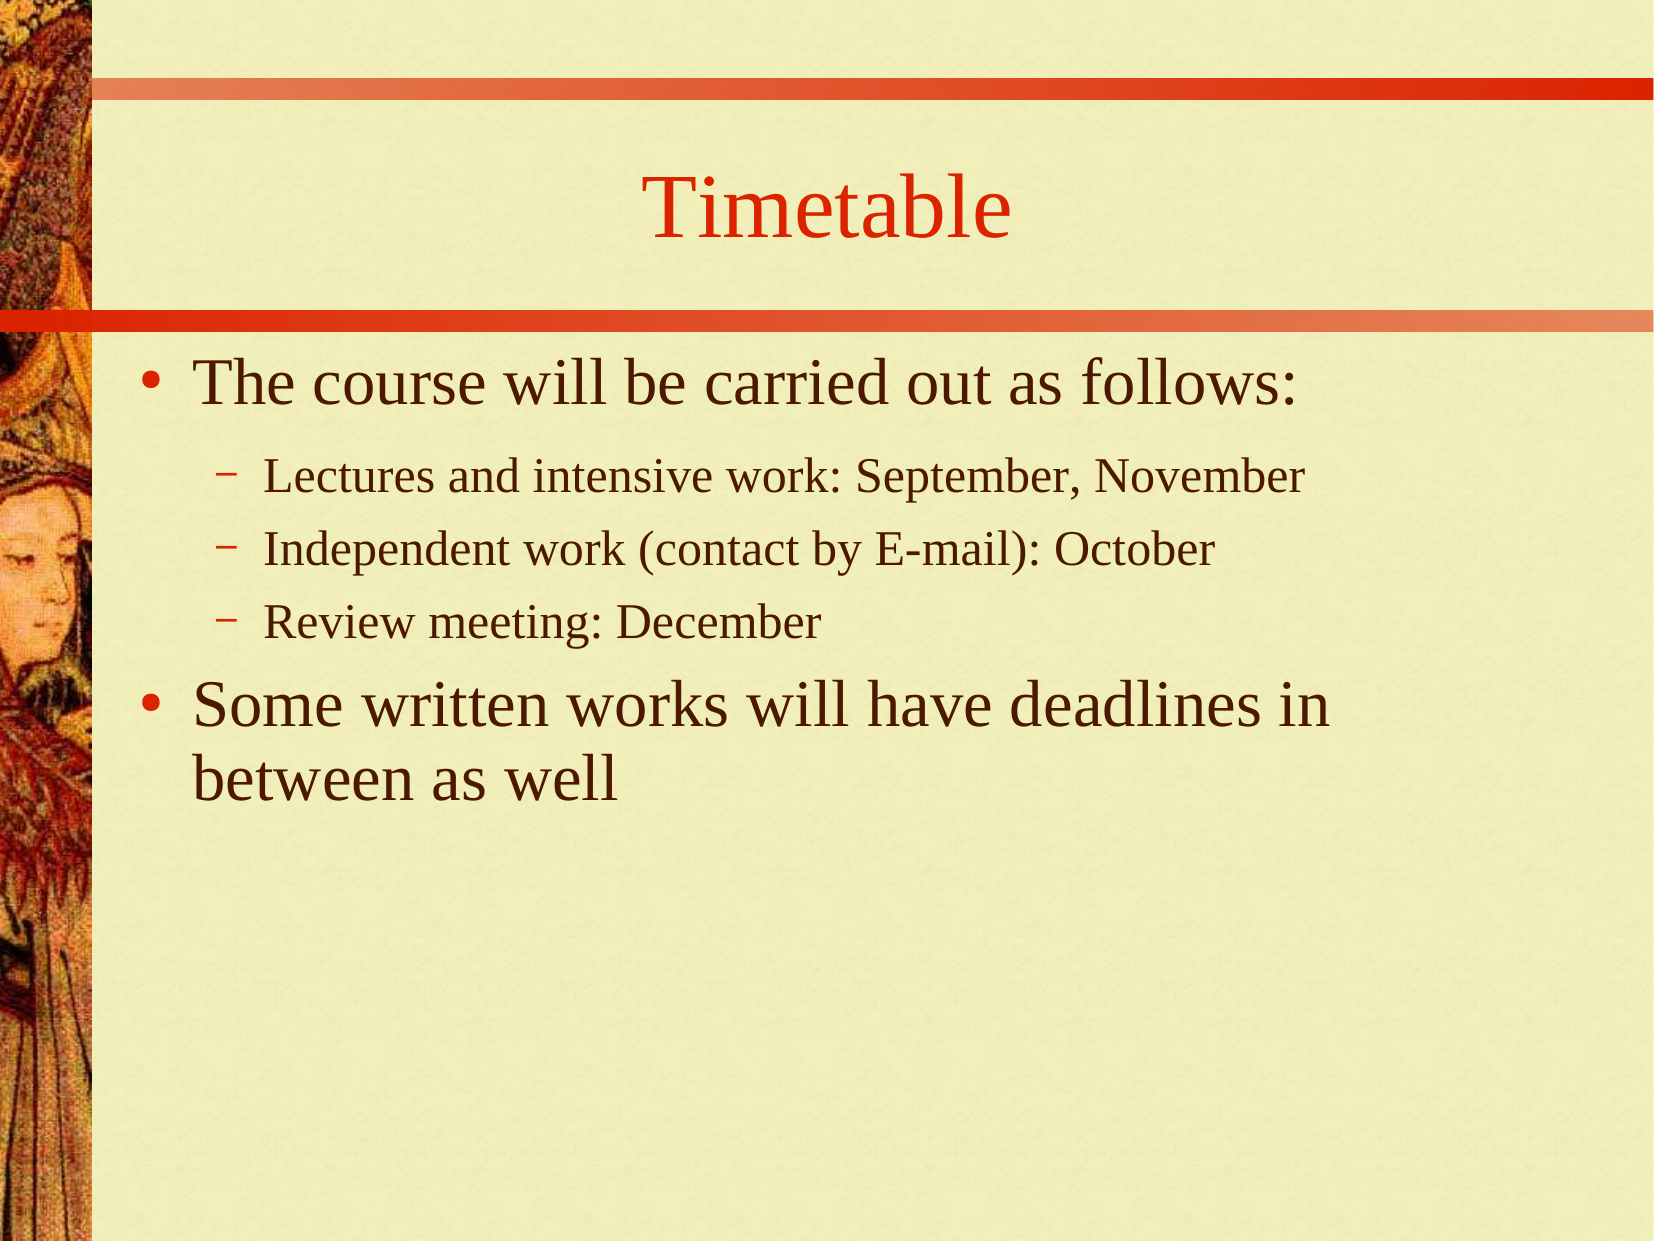

# Timetable
The course will be carried out as follows:
Lectures and intensive work: September, November
Independent work (contact by E-mail): October
Review meeting: December
Some written works will have deadlines in between as well